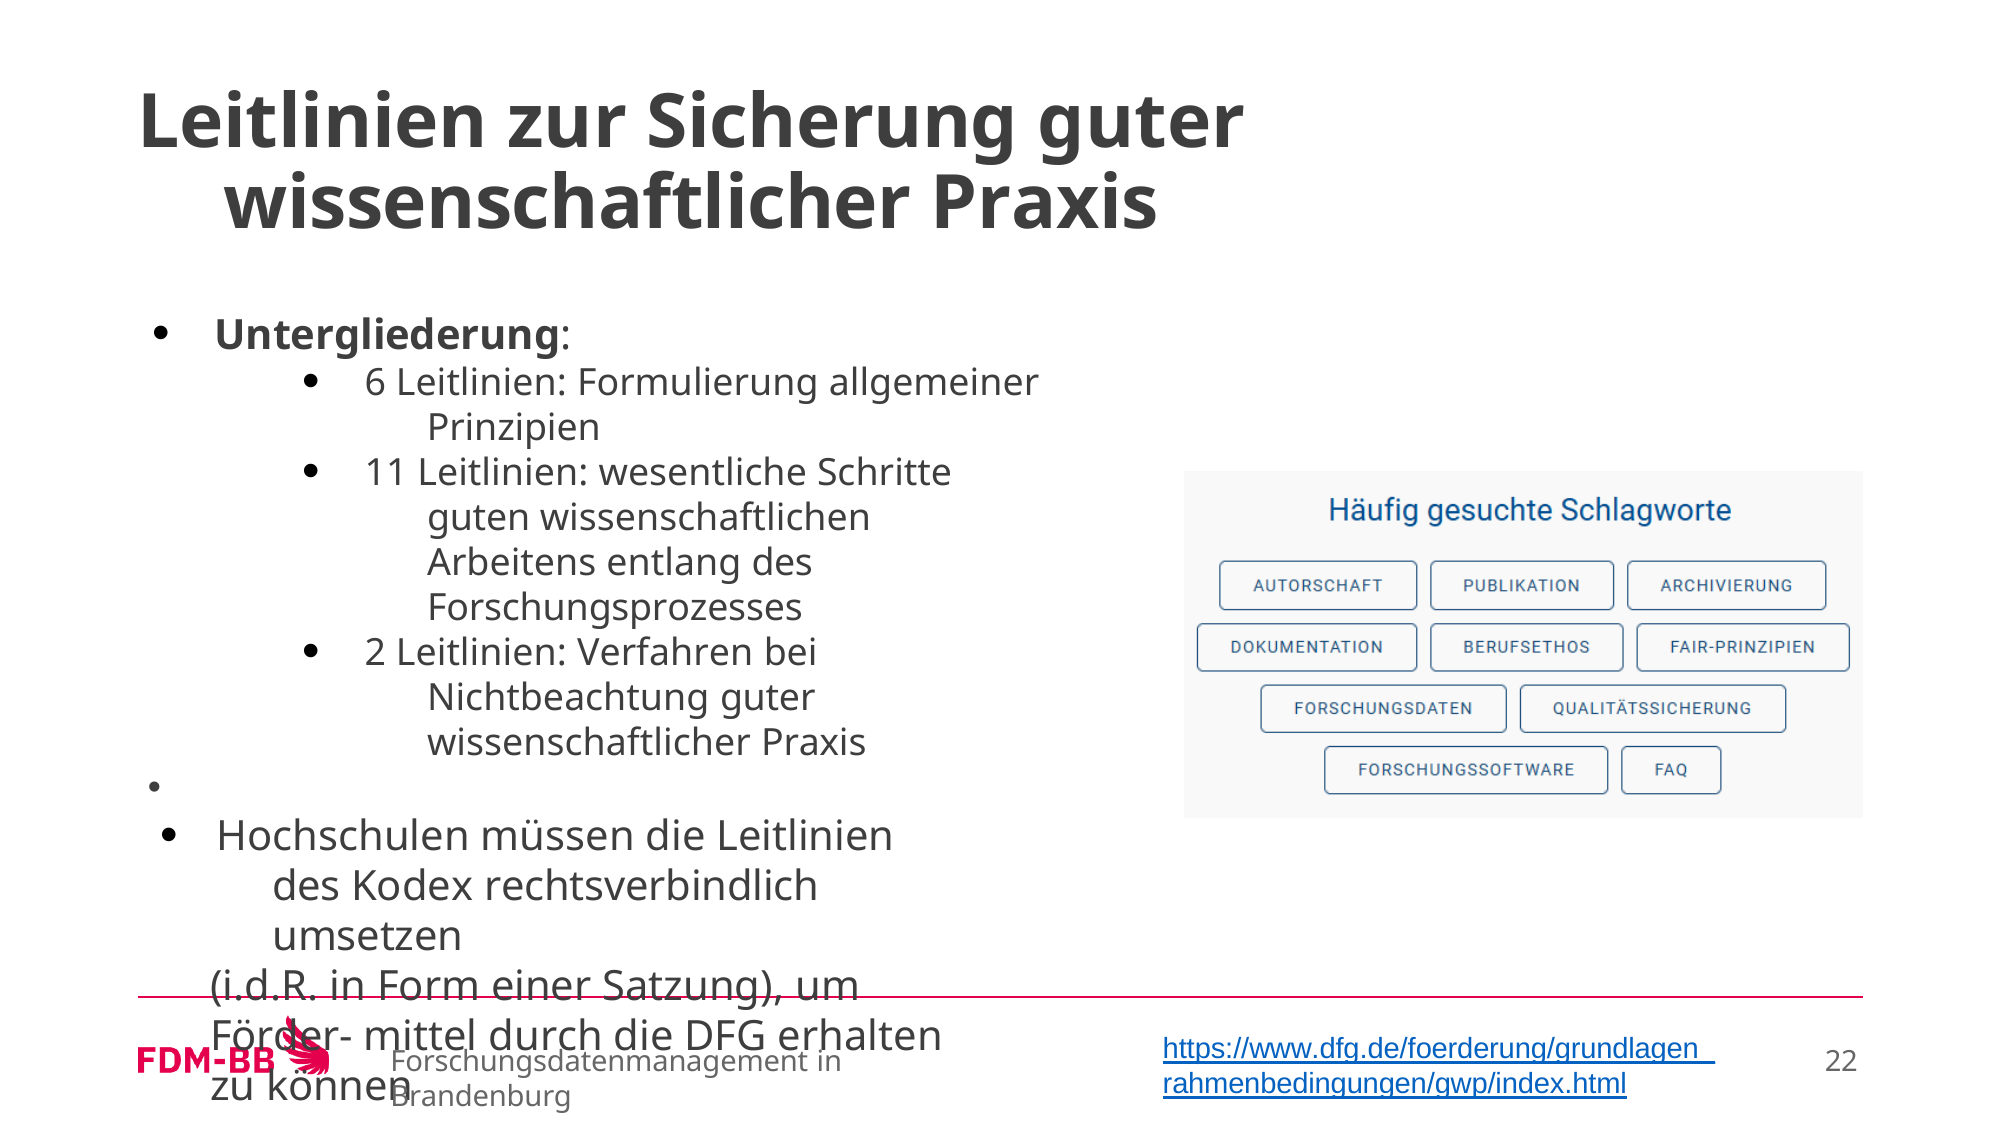

# Leitlinien zur Sicherung guter wissenschaftlicher Praxis
Untergliederung:
6 Leitlinien: Formulierung allgemeiner Prinzipien
11 Leitlinien: wesentliche Schritte guten wissenschaftlichen Arbeitens entlang des Forschungsprozesses
2 Leitlinien: Verfahren bei Nichtbeachtung guter wissenschaftlicher Praxis
Hochschulen müssen die Leitlinien des Kodex rechtsverbindlich umsetzen
(i.d.R. in Form einer Satzung), um Förder- mittel durch die DFG erhalten zu können
https://www.dfg.de/foerderung/grundlagen_rahmenbedingungen/gwp/index.html
Forschungsdatenmanagement in Brandenburg
22